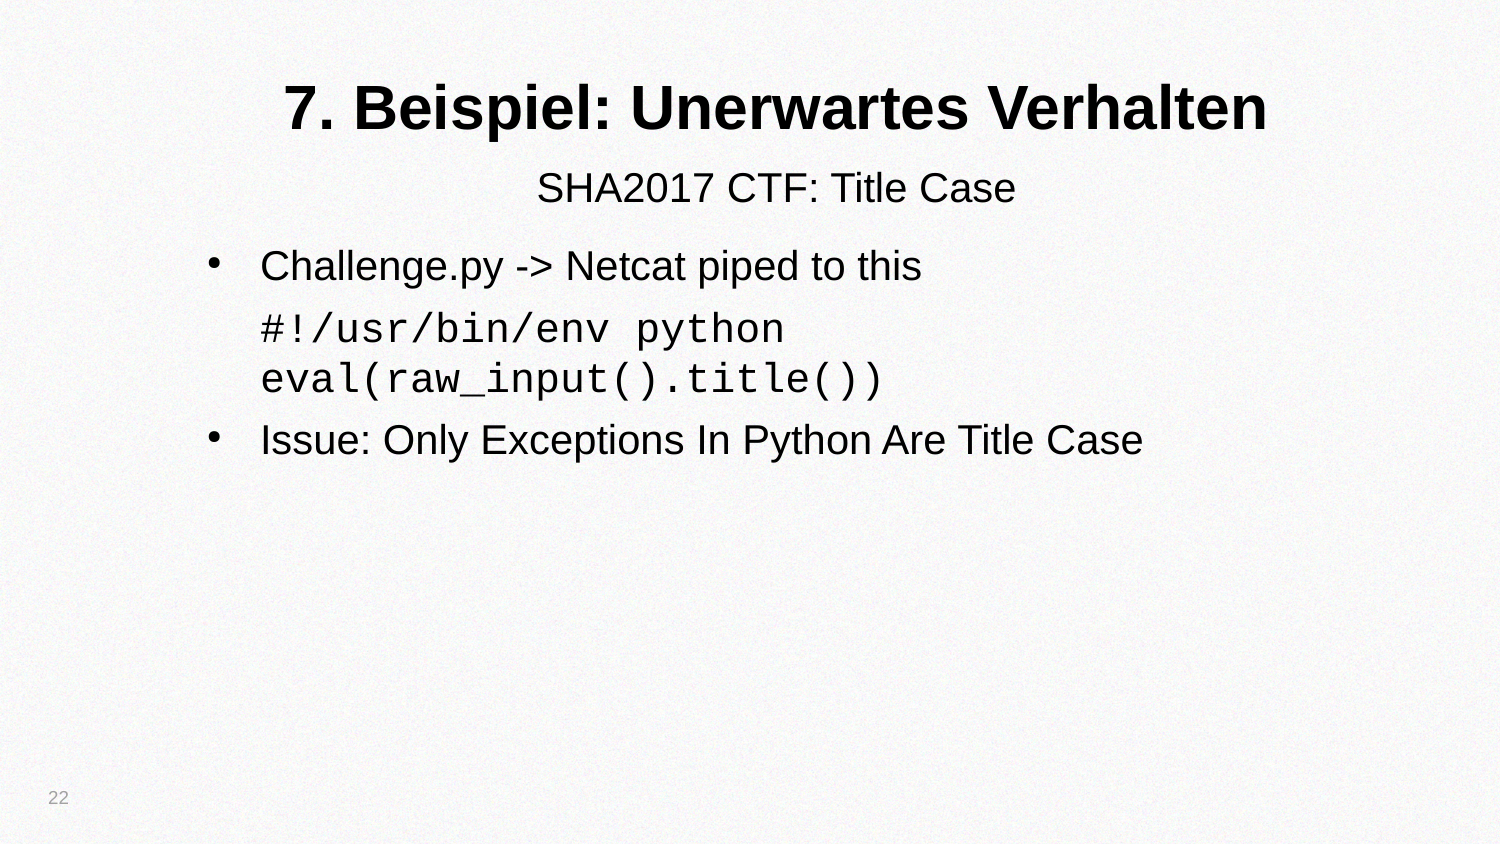

7. Beispiel: Unerwartes Verhalten
SHA2017 CTF: Title Case
# Challenge.py -> Netcat piped to this
#!/usr/bin/env python
eval(raw_input().title())
Issue: Only Exceptions In Python Are Title Case